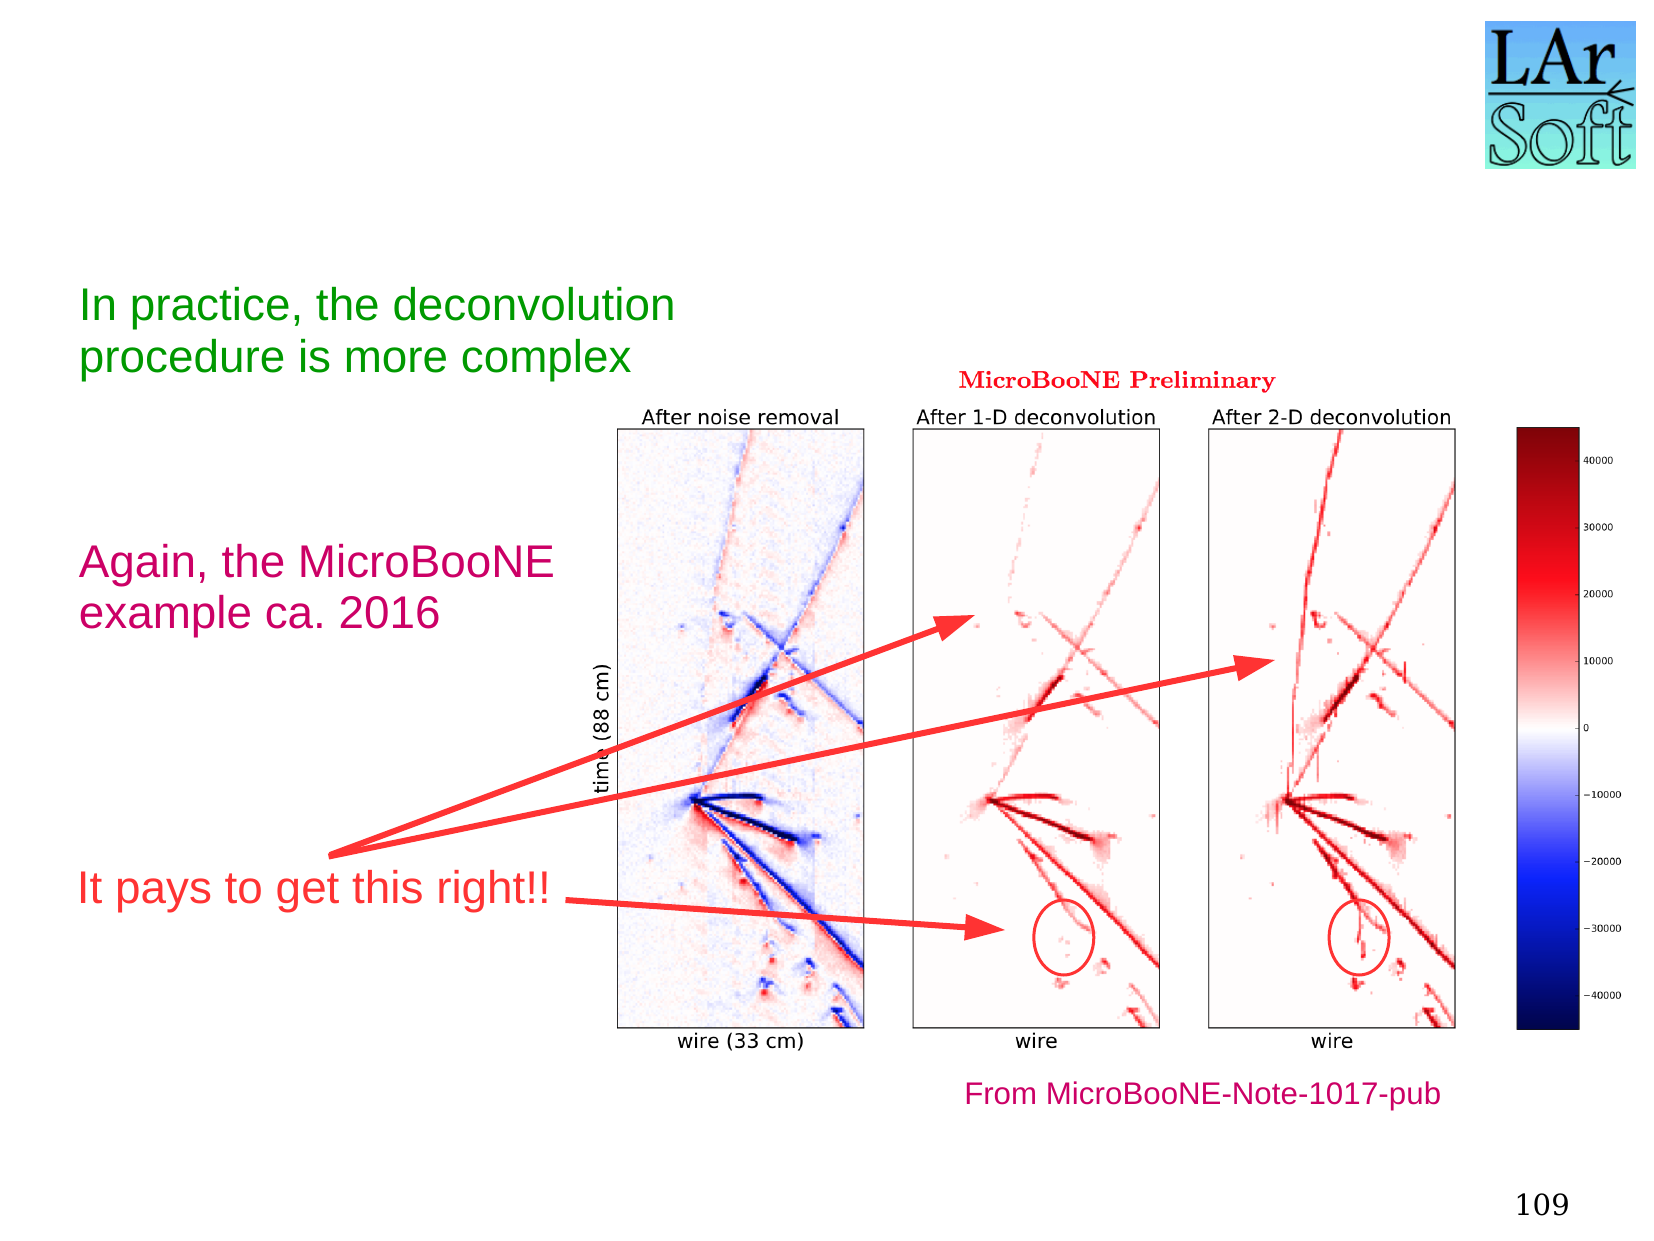

In practice, the deconvolution
procedure is more complex
Again, the MicroBooNE
example ca. 2016
It pays to get this right!!
From MicroBooNE-Note-1017-pub
109